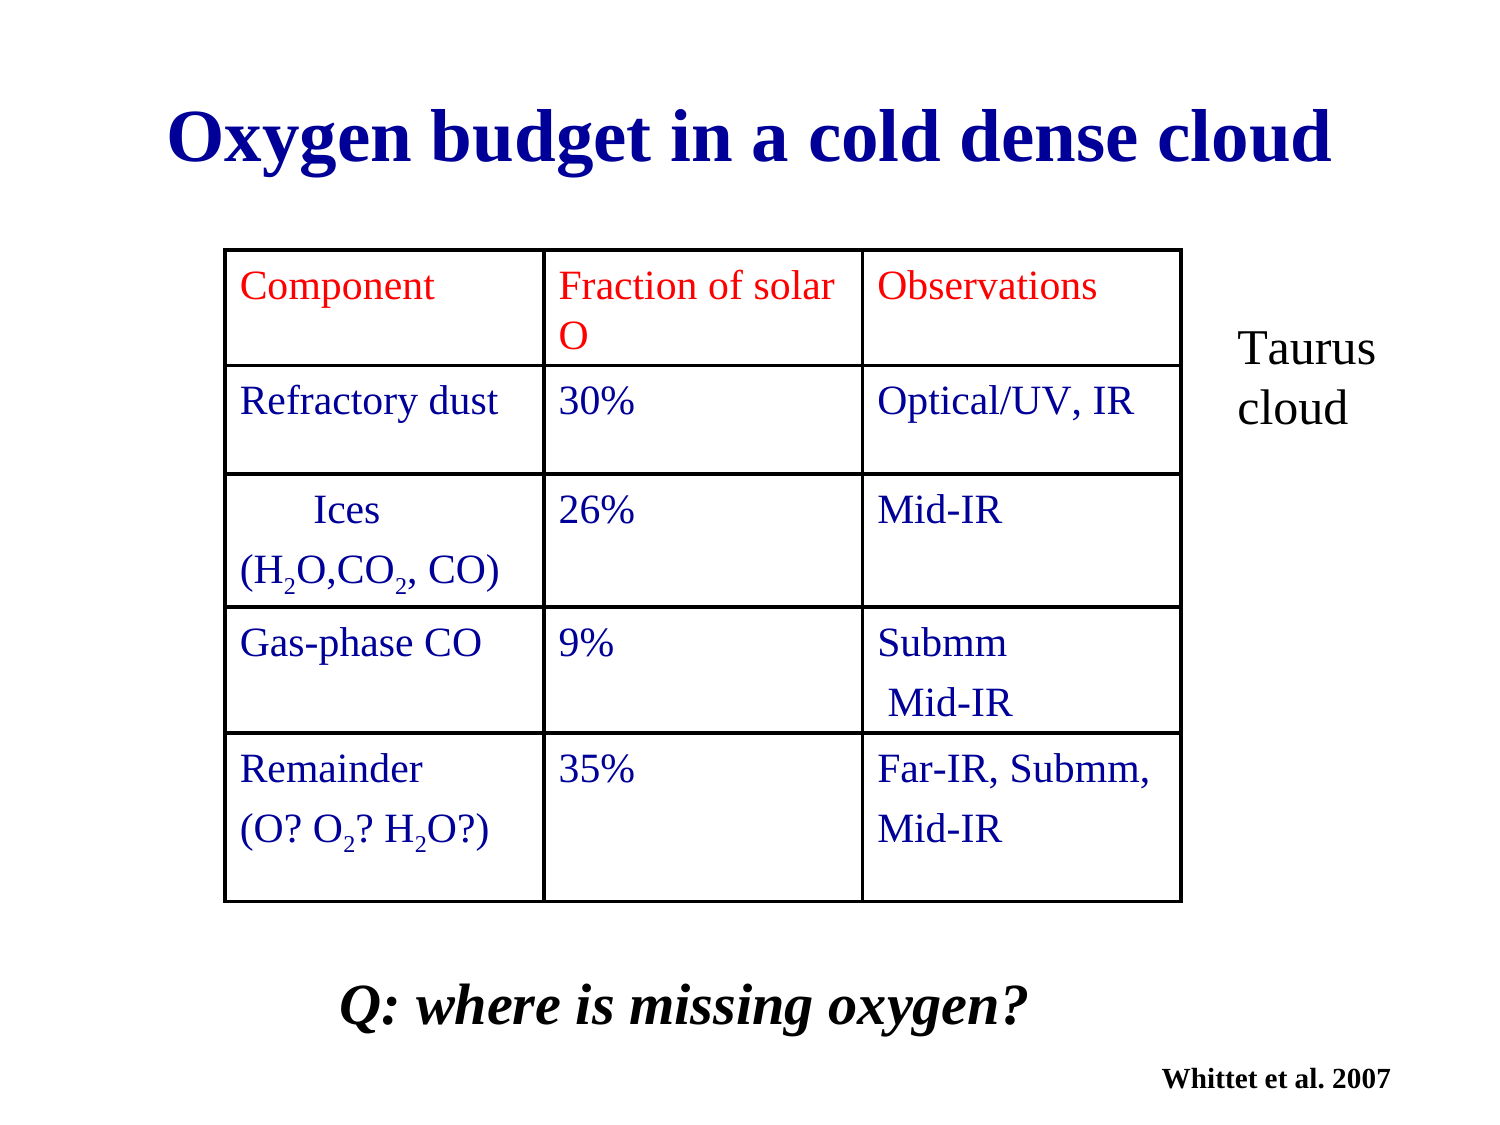

# Oxygen budget in a cold dense cloud
| Component | Fraction of solar O | Observations |
| --- | --- | --- |
| Refractory dust | 30% | Optical/UV, IR |
| Ices (H2O,CO2, CO) | 26% | Mid-IR |
| Gas-phase CO | 9% | Submm Mid-IR |
| Remainder (O? O2? H2O?) | 35% | Far-IR, Submm, Mid-IR |
Taurus
cloud
Q: where is missing oxygen?
Whittet et al. 2007